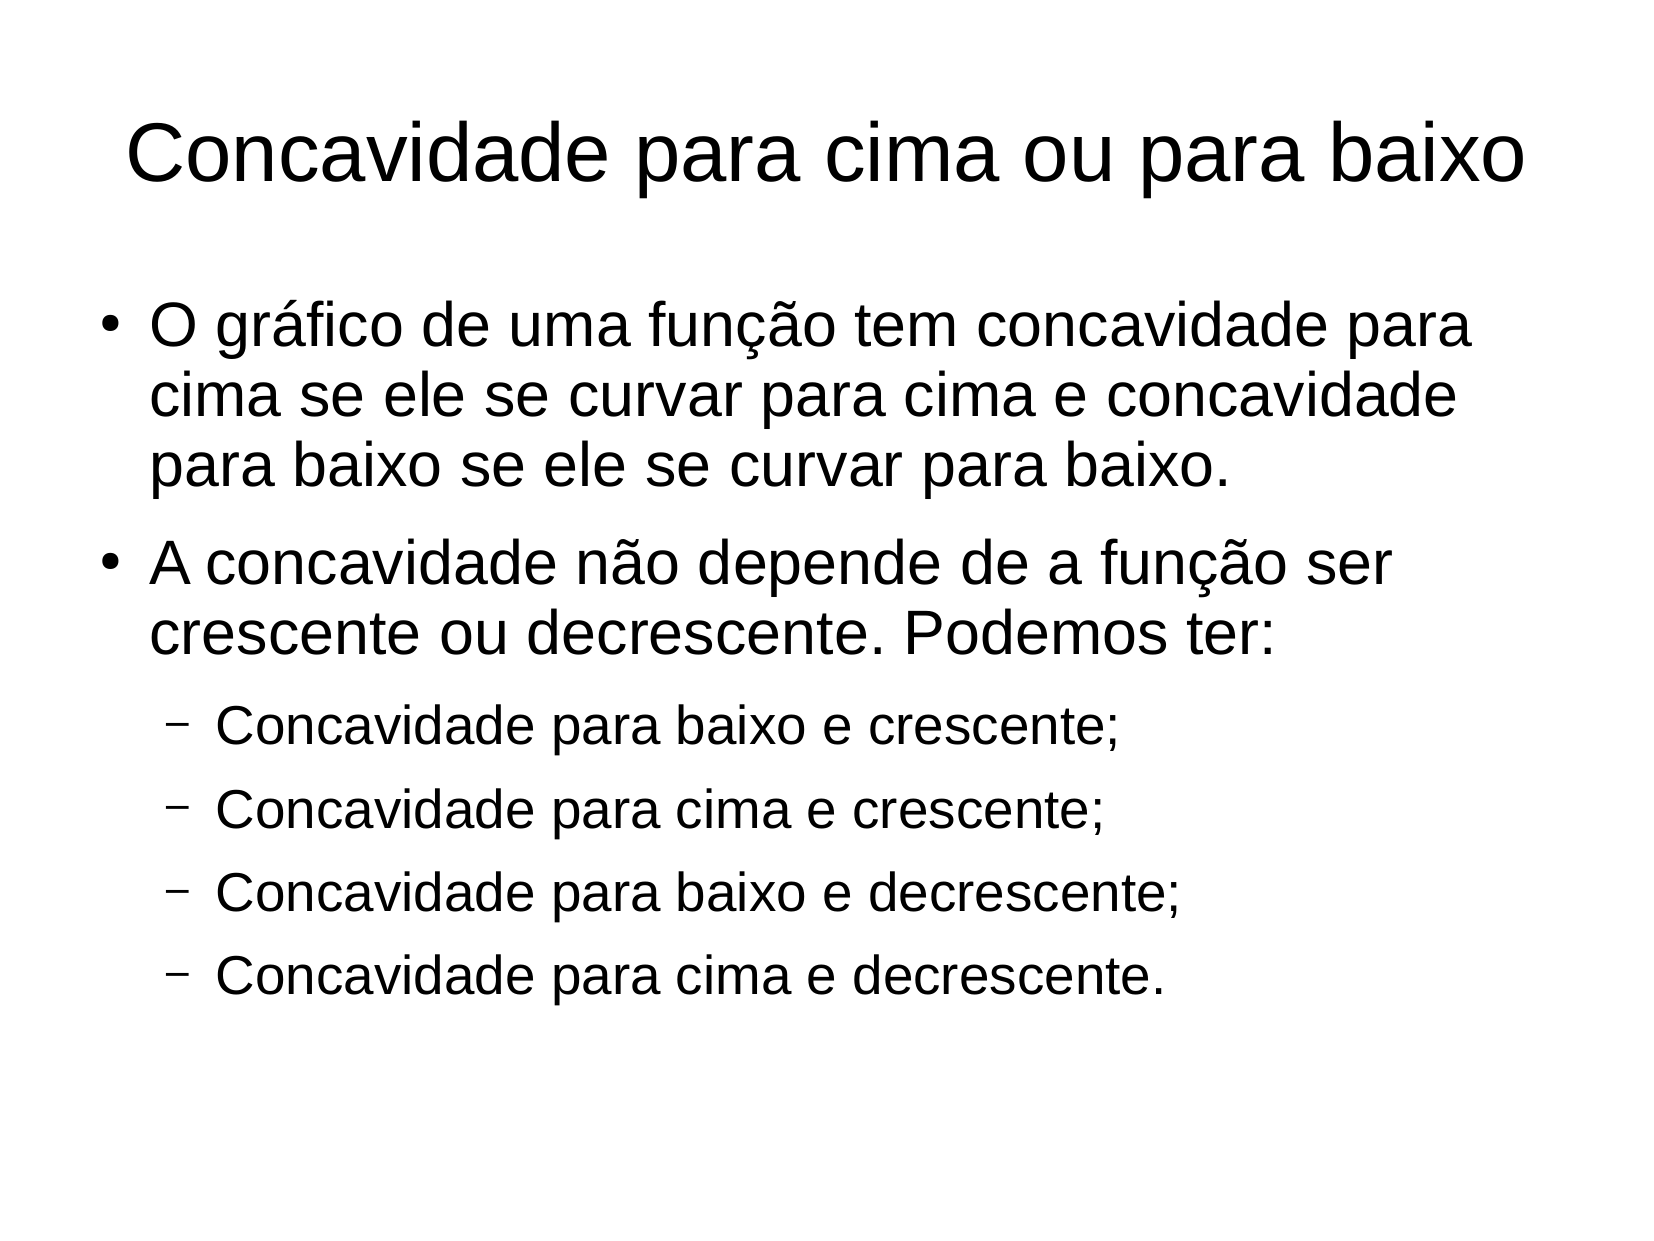

# Concavidade para cima ou para baixo
O gráfico de uma função tem concavidade para cima se ele se curvar para cima e concavidade para baixo se ele se curvar para baixo.
A concavidade não depende de a função ser crescente ou decrescente. Podemos ter:
Concavidade para baixo e crescente;
Concavidade para cima e crescente;
Concavidade para baixo e decrescente;
Concavidade para cima e decrescente.